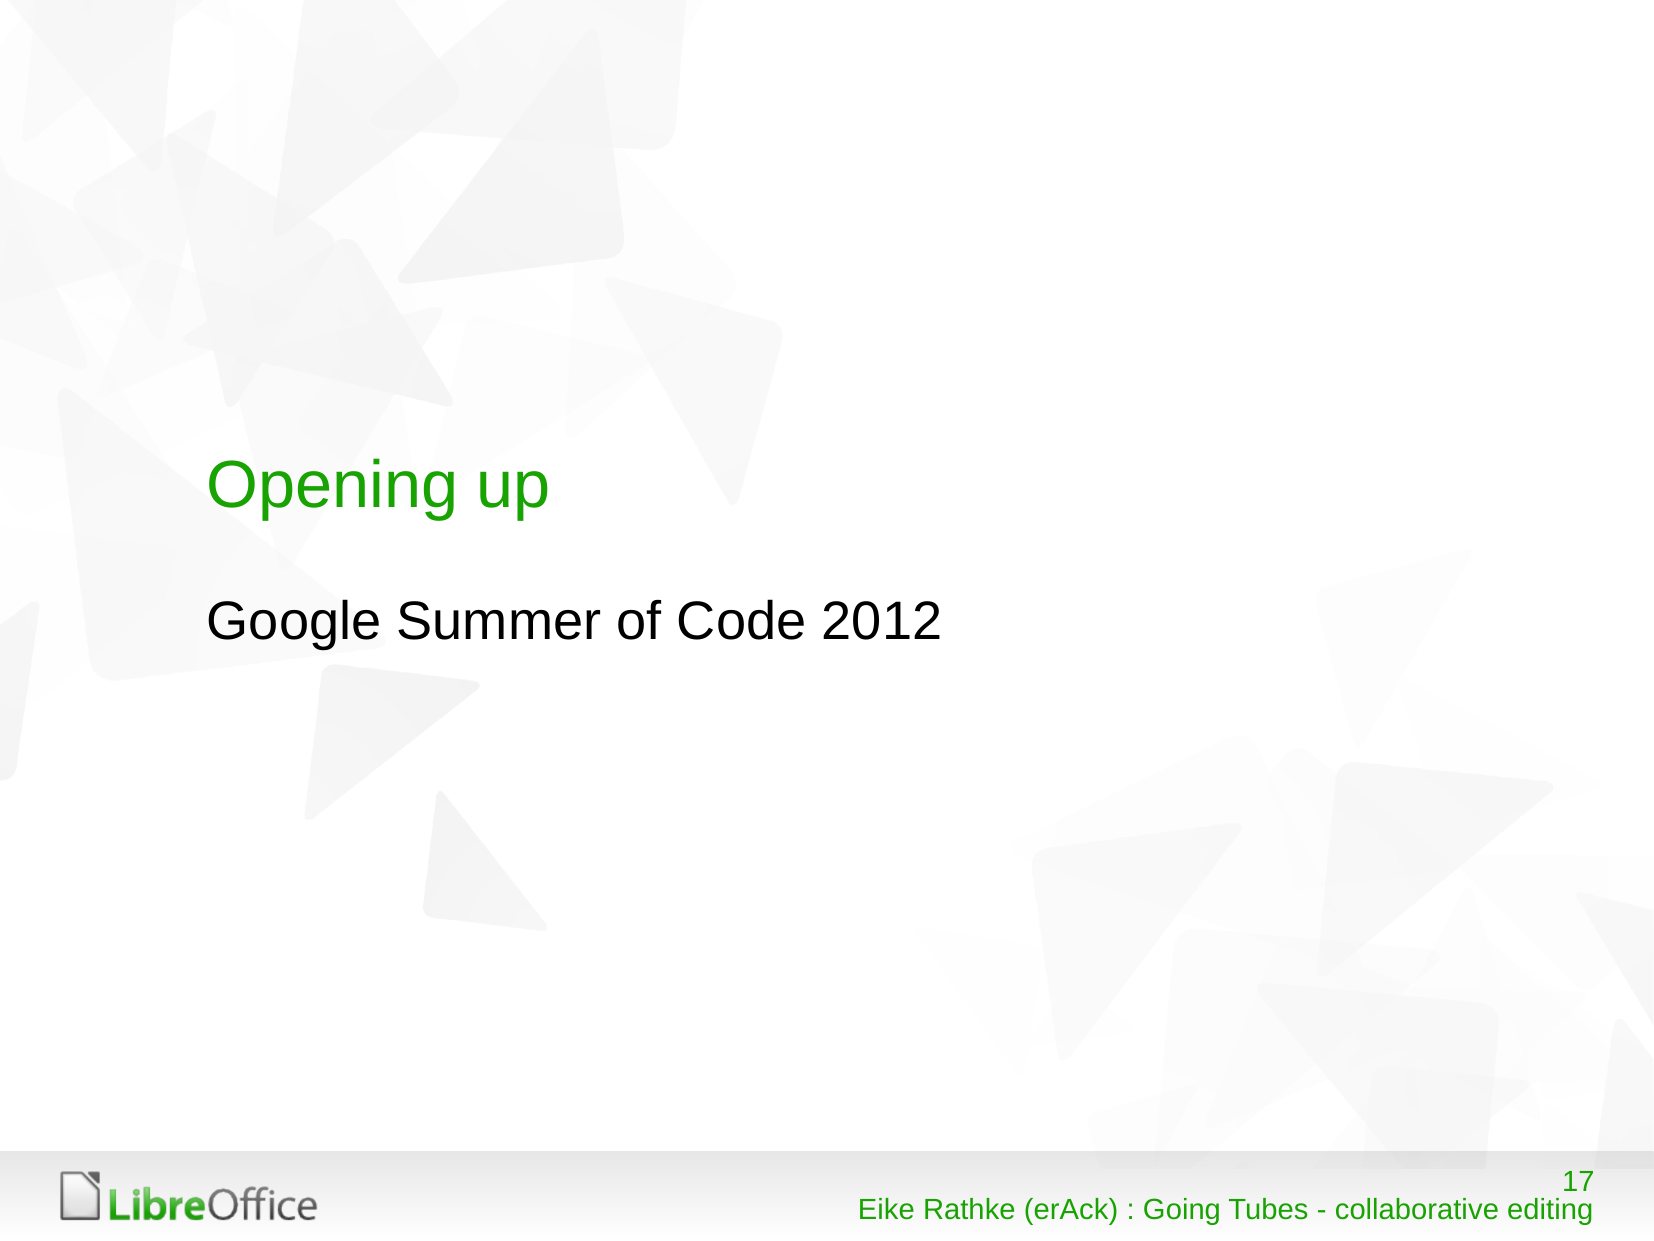

# Opening up
Google Summer of Code 2012
17
Eike Rathke (erAck) : Going Tubes - collaborative editing